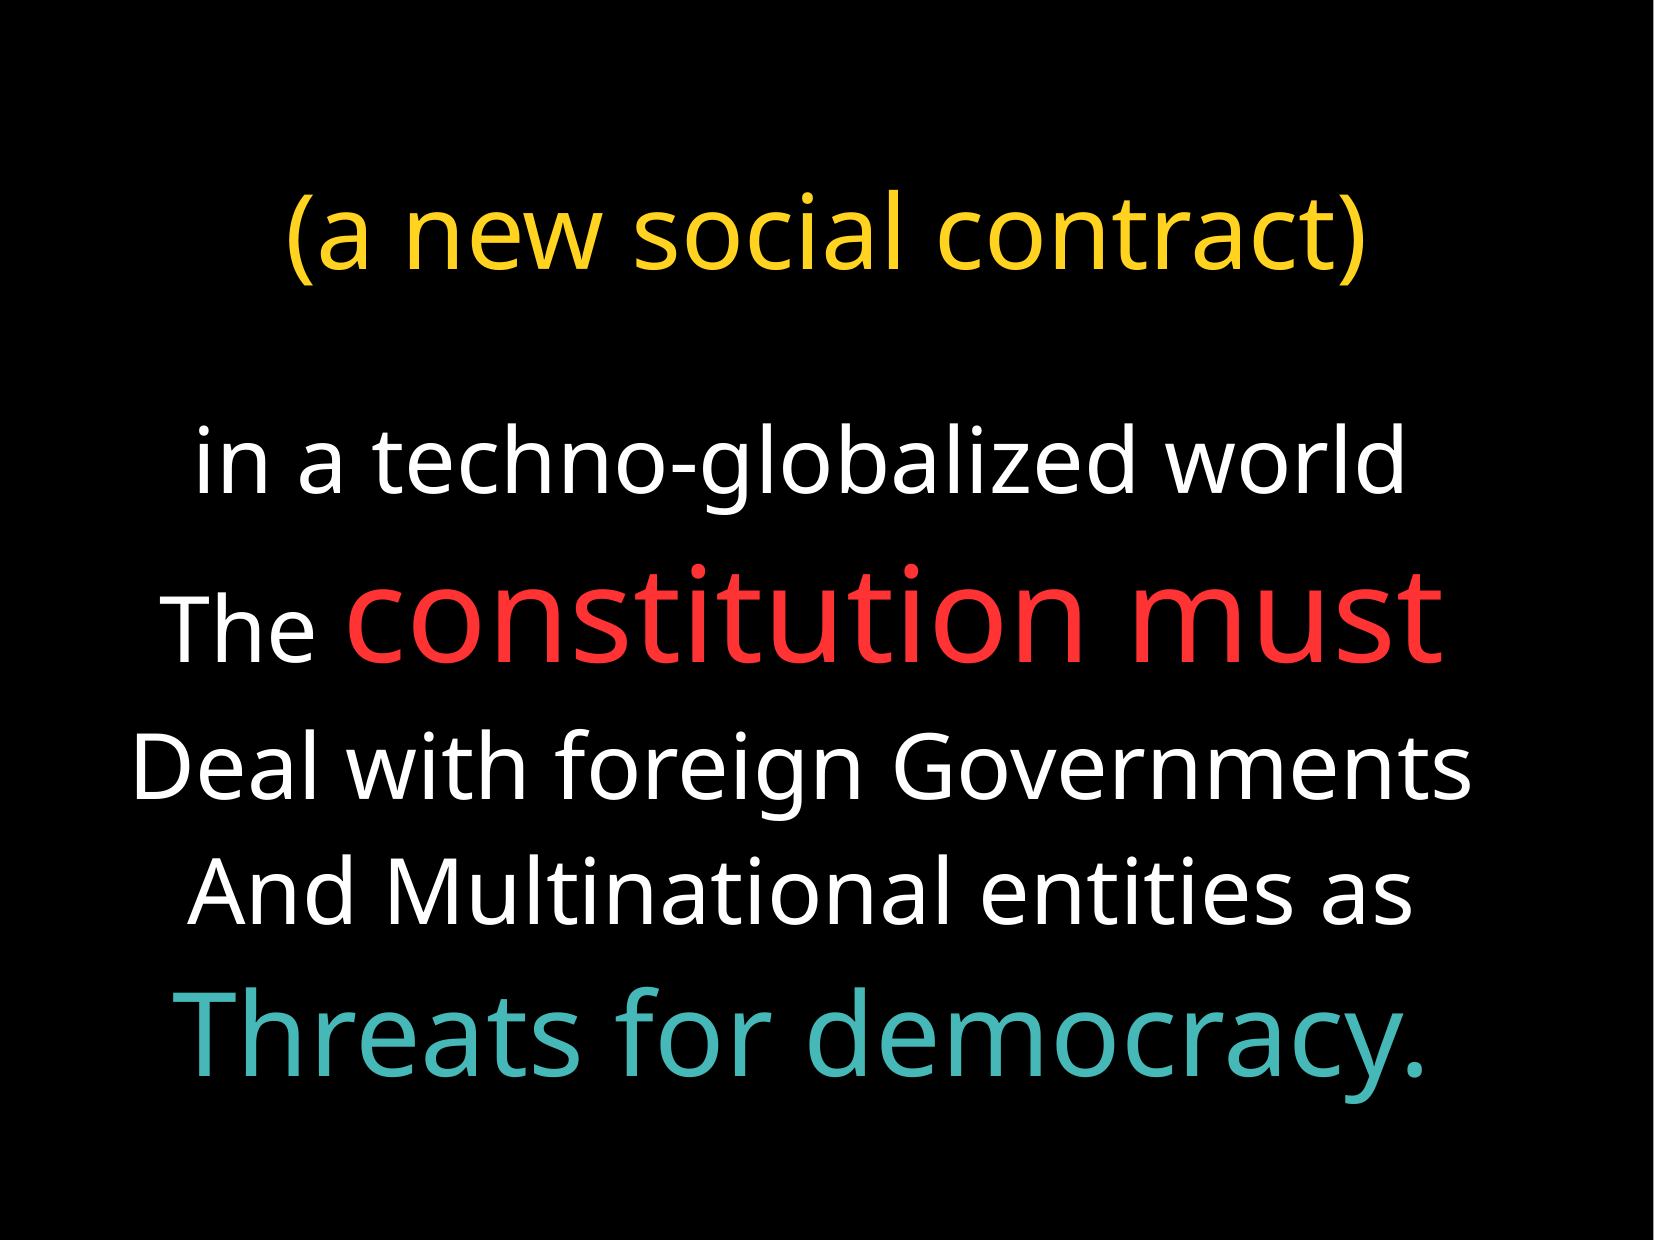

# (a new social contract)
in a techno-globalized world
The constitution must
Deal with foreign Governments
And Multinational entities as
Threats for democracy.